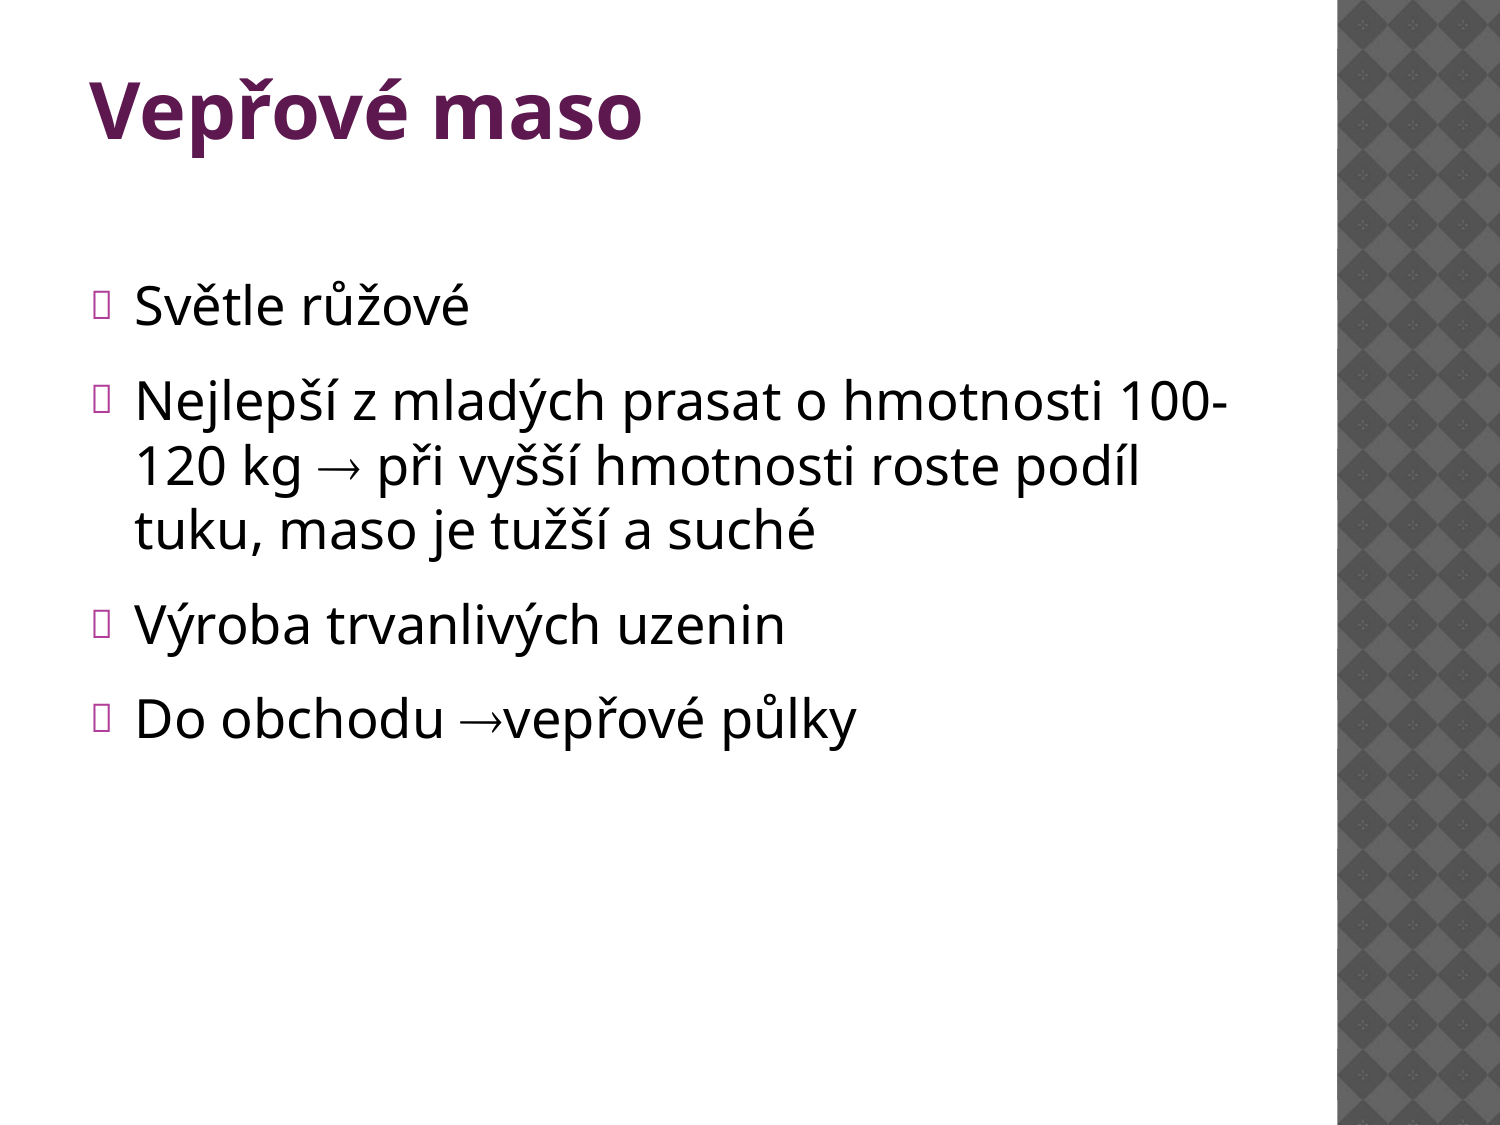

# Vepřové maso
Světle růžové
Nejlepší z mladých prasat o hmotnosti 100-120 kg  při vyšší hmotnosti roste podíl tuku, maso je tužší a suché
Výroba trvanlivých uzenin
Do obchodu vepřové půlky